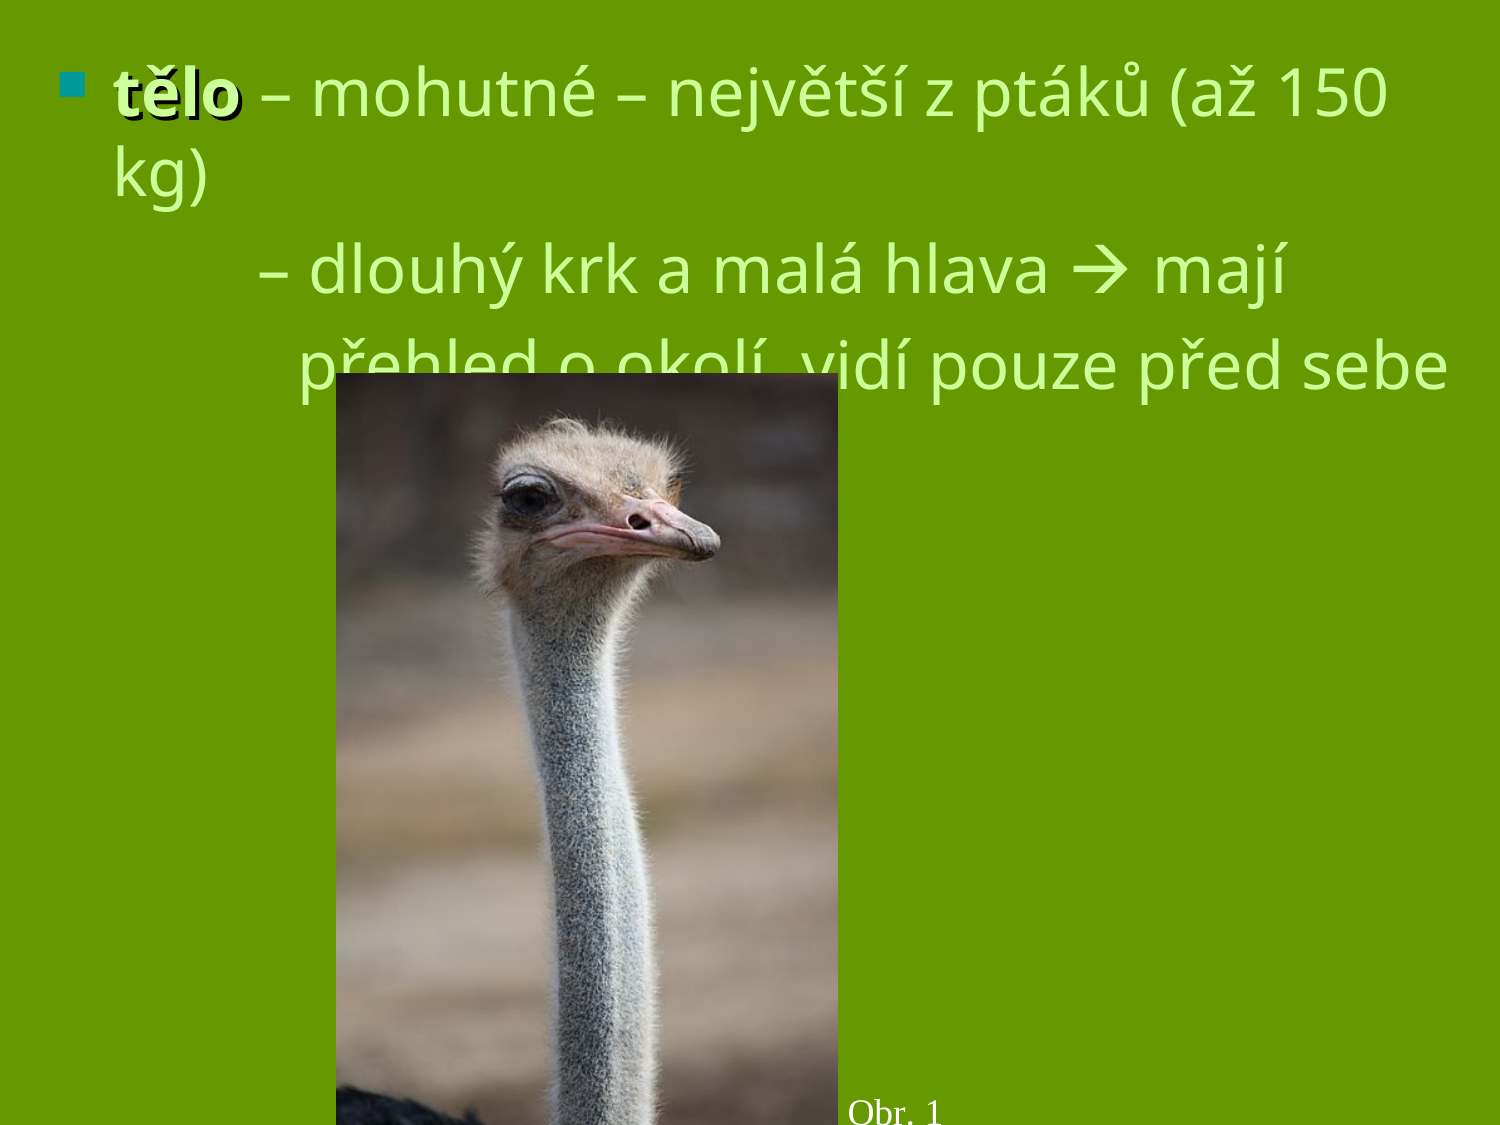

# tělo – mohutné – největší z ptáků (až 150 kg)
 		 – dlouhý krk a malá hlava  mají
 přehled o okolí, vidí pouze před sebe
Obr. 1